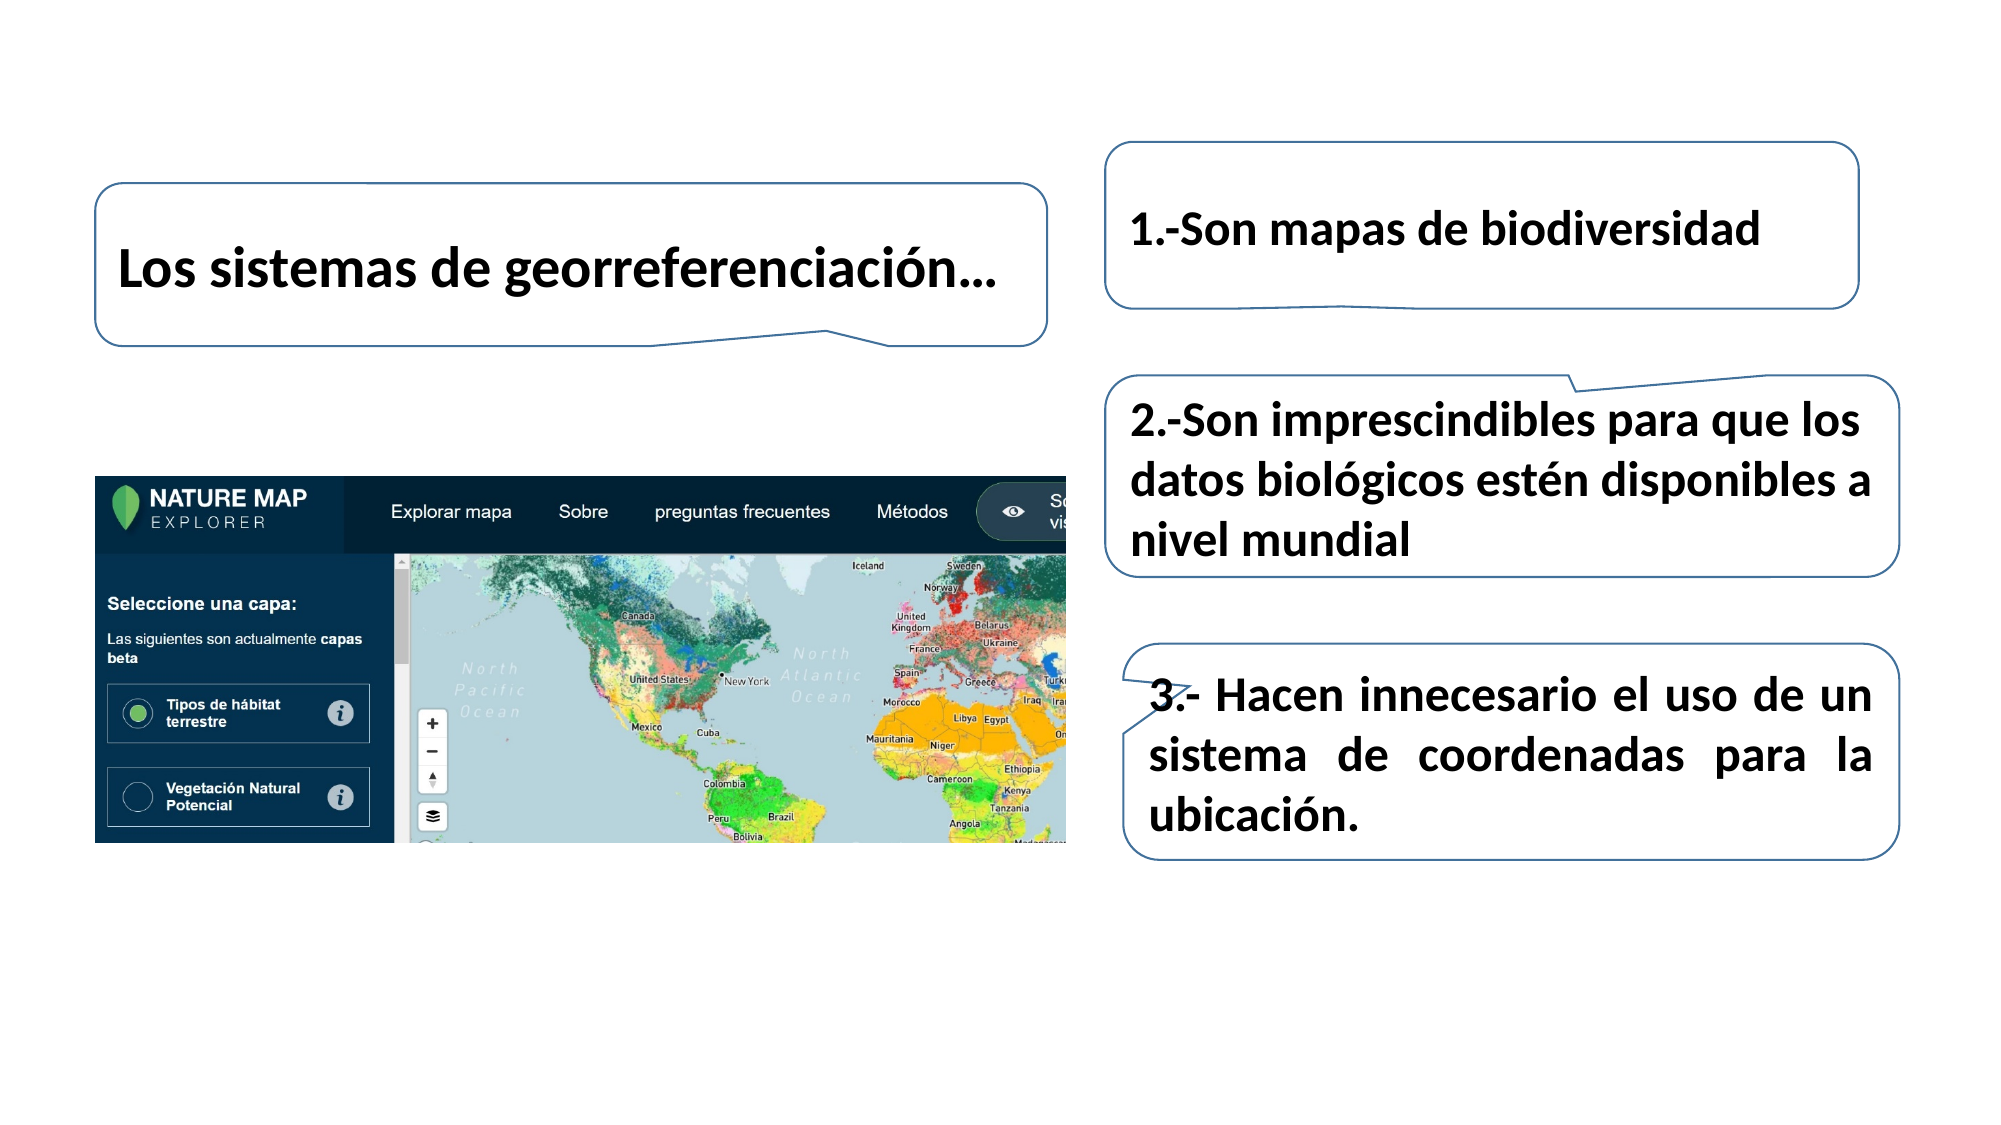

1.-Son mapas de biodiversidad
Los sistemas de georreferenciación…
2.-Son imprescindibles para que los datos biológicos estén disponibles a nivel mundial
3.- Hacen innecesario el uso de un sistema de coordenadas para la ubicación.